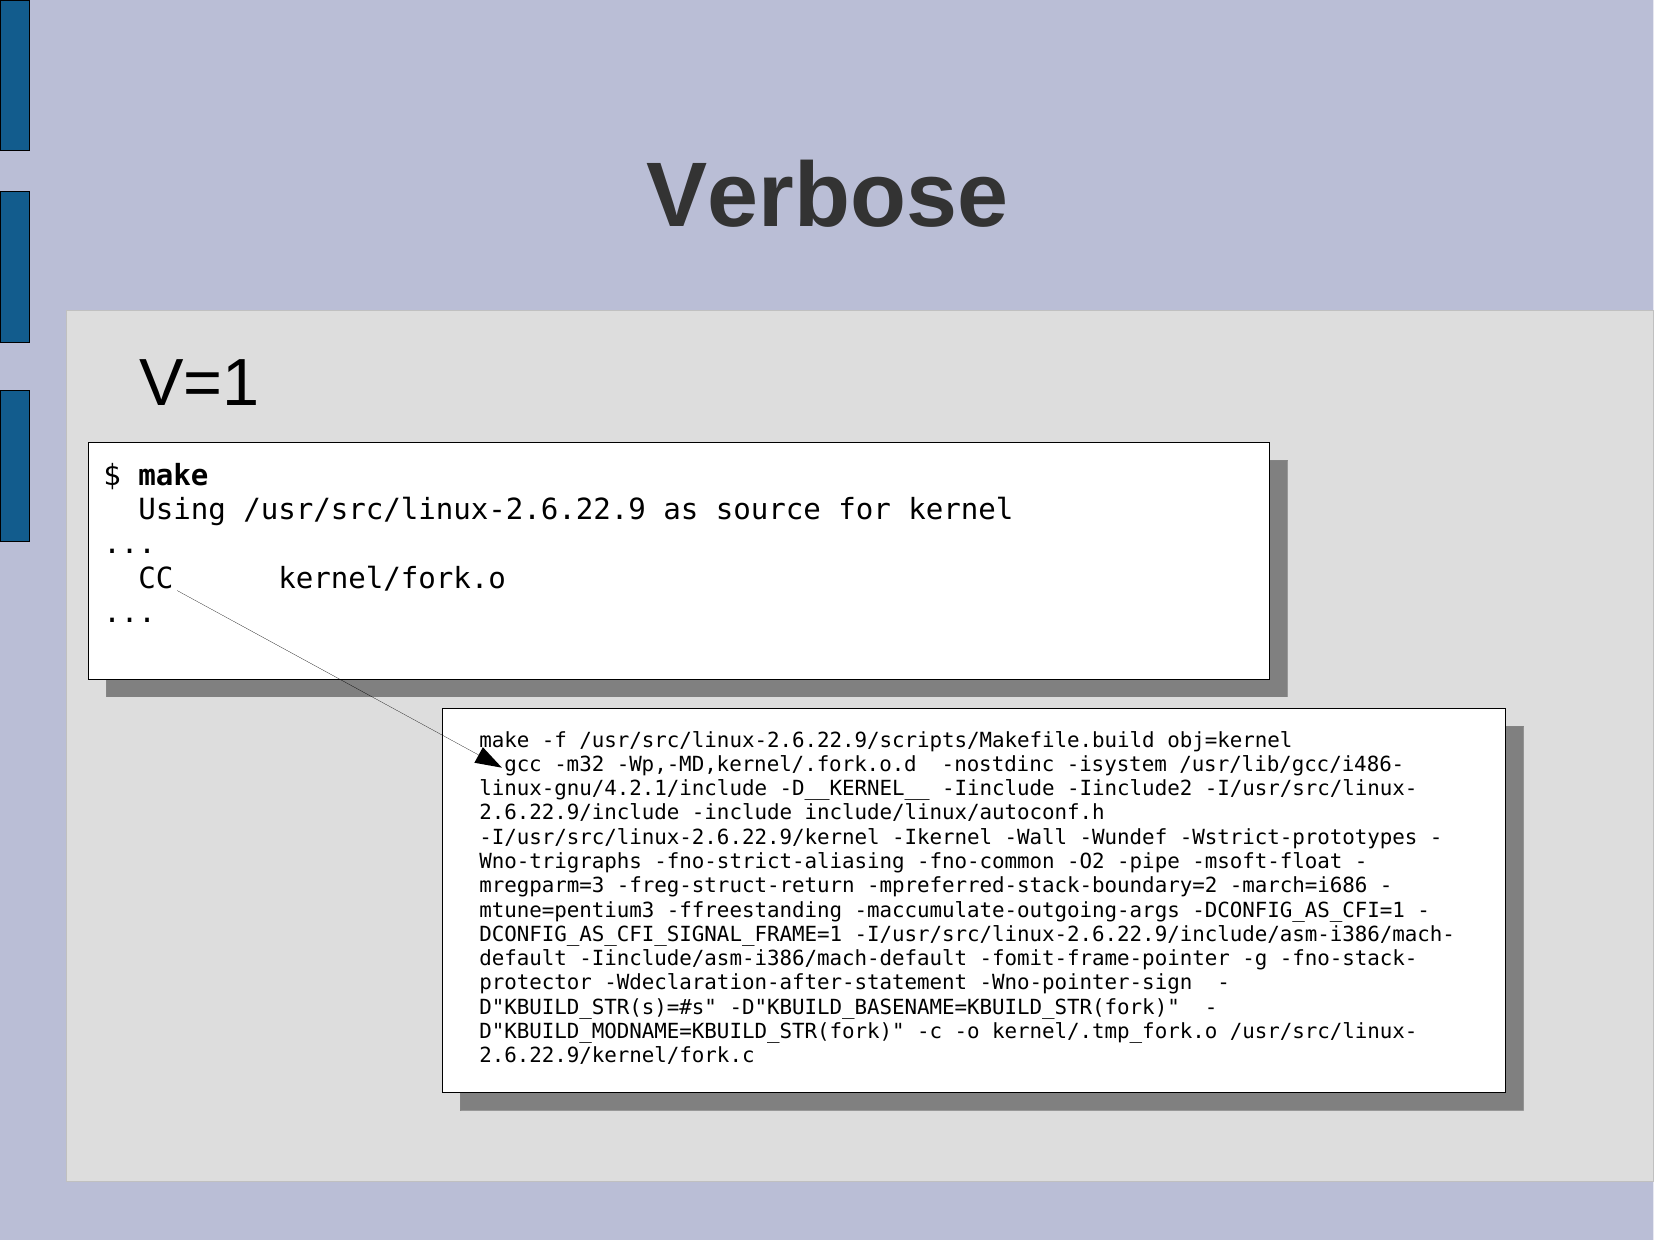

# Verbose
V=1
$ make
 Using /usr/src/linux-2.6.22.9 as source for kernel
...
 CC kernel/fork.o
...
make -f /usr/src/linux-2.6.22.9/scripts/Makefile.build obj=kernel
 gcc -m32 -Wp,-MD,kernel/.fork.o.d -nostdinc -isystem /usr/lib/gcc/i486-linux-gnu/4.2.1/include -D__KERNEL__ -Iinclude -Iinclude2 -I/usr/src/linux-2.6.22.9/include -include include/linux/autoconf.h -I/usr/src/linux-2.6.22.9/kernel -Ikernel -Wall -Wundef -Wstrict-prototypes -Wno-trigraphs -fno-strict-aliasing -fno-common -O2 -pipe -msoft-float -mregparm=3 -freg-struct-return -mpreferred-stack-boundary=2 -march=i686 -mtune=pentium3 -ffreestanding -maccumulate-outgoing-args -DCONFIG_AS_CFI=1 -DCONFIG_AS_CFI_SIGNAL_FRAME=1 -I/usr/src/linux-2.6.22.9/include/asm-i386/mach-default -Iinclude/asm-i386/mach-default -fomit-frame-pointer -g -fno-stack-protector -Wdeclaration-after-statement -Wno-pointer-sign -D"KBUILD_STR(s)=#s" -D"KBUILD_BASENAME=KBUILD_STR(fork)" -D"KBUILD_MODNAME=KBUILD_STR(fork)" -c -o kernel/.tmp_fork.o /usr/src/linux-2.6.22.9/kernel/fork.c